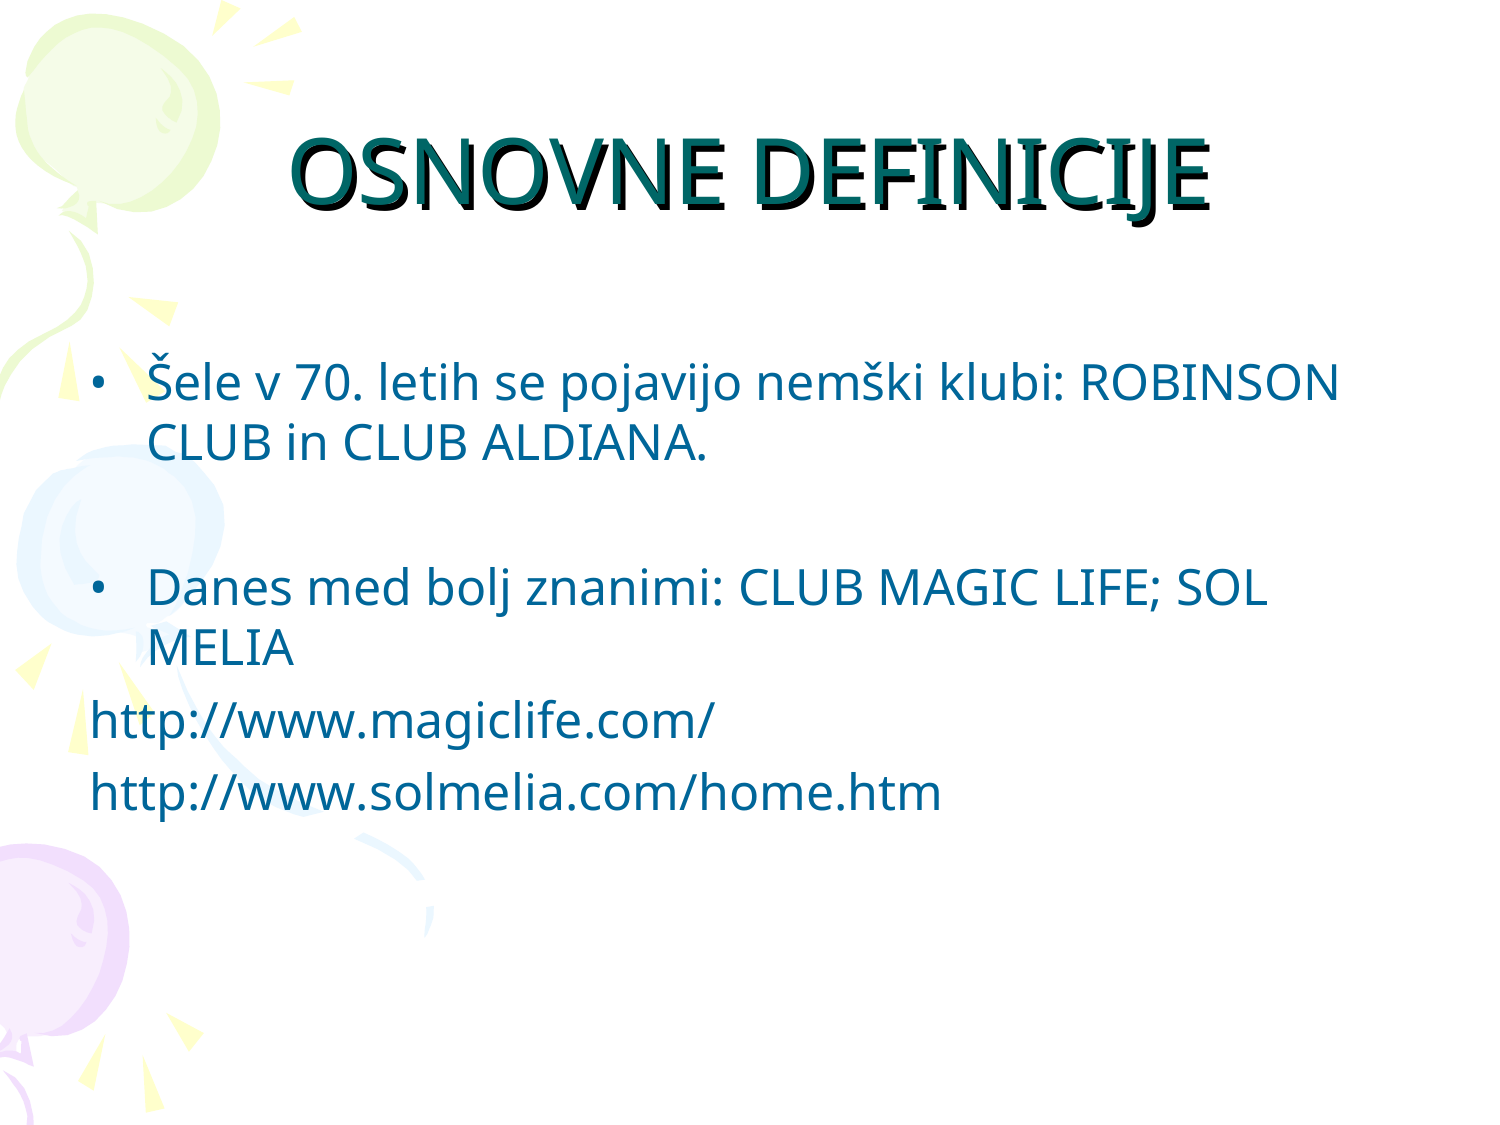

# OSNOVNE DEFINICIJE
Šele v 70. letih se pojavijo nemški klubi: ROBINSON CLUB in CLUB ALDIANA.
Danes med bolj znanimi: CLUB MAGIC LIFE; SOL MELIA
http://www.magiclife.com/
http://www.solmelia.com/home.htm